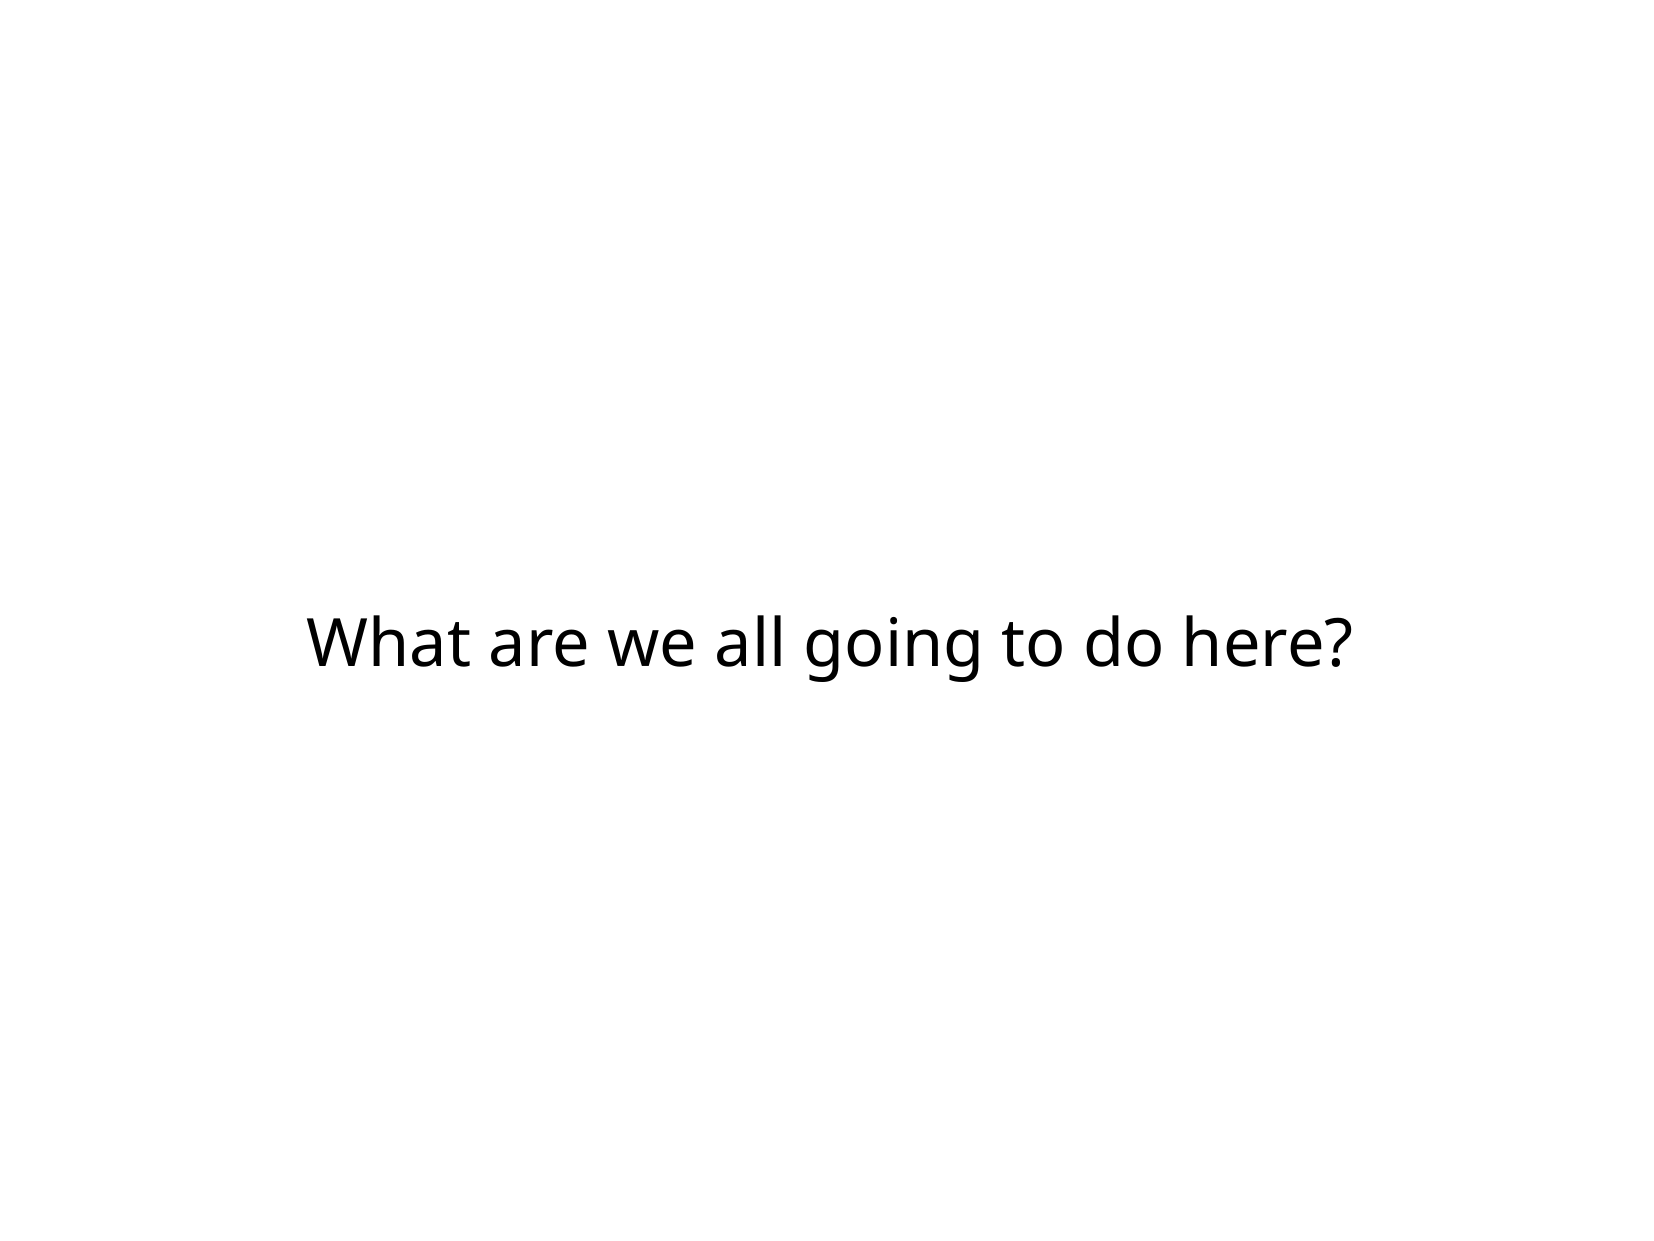

# What are we all going to do here?